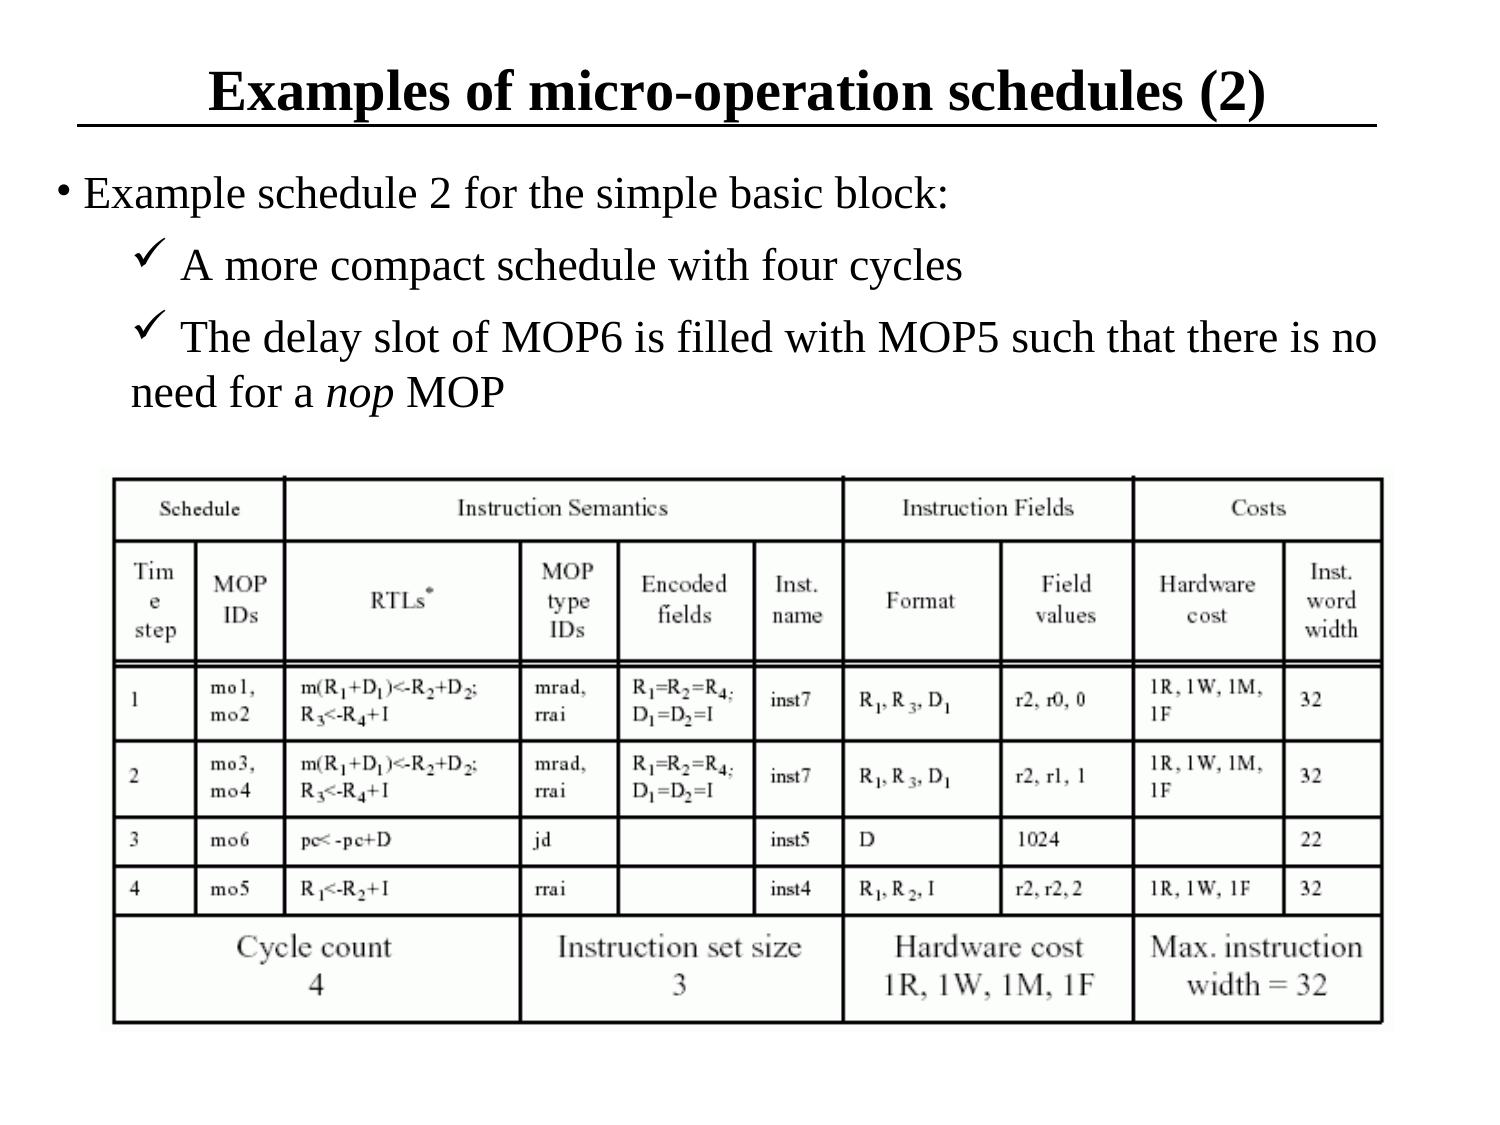

# Examples of micro-operation schedules (2)
 Example schedule 2 for the simple basic block:
 A more compact schedule with four cycles
 The delay slot of MOP6 is filled with MOP5 such that there is no need for a nop MOP